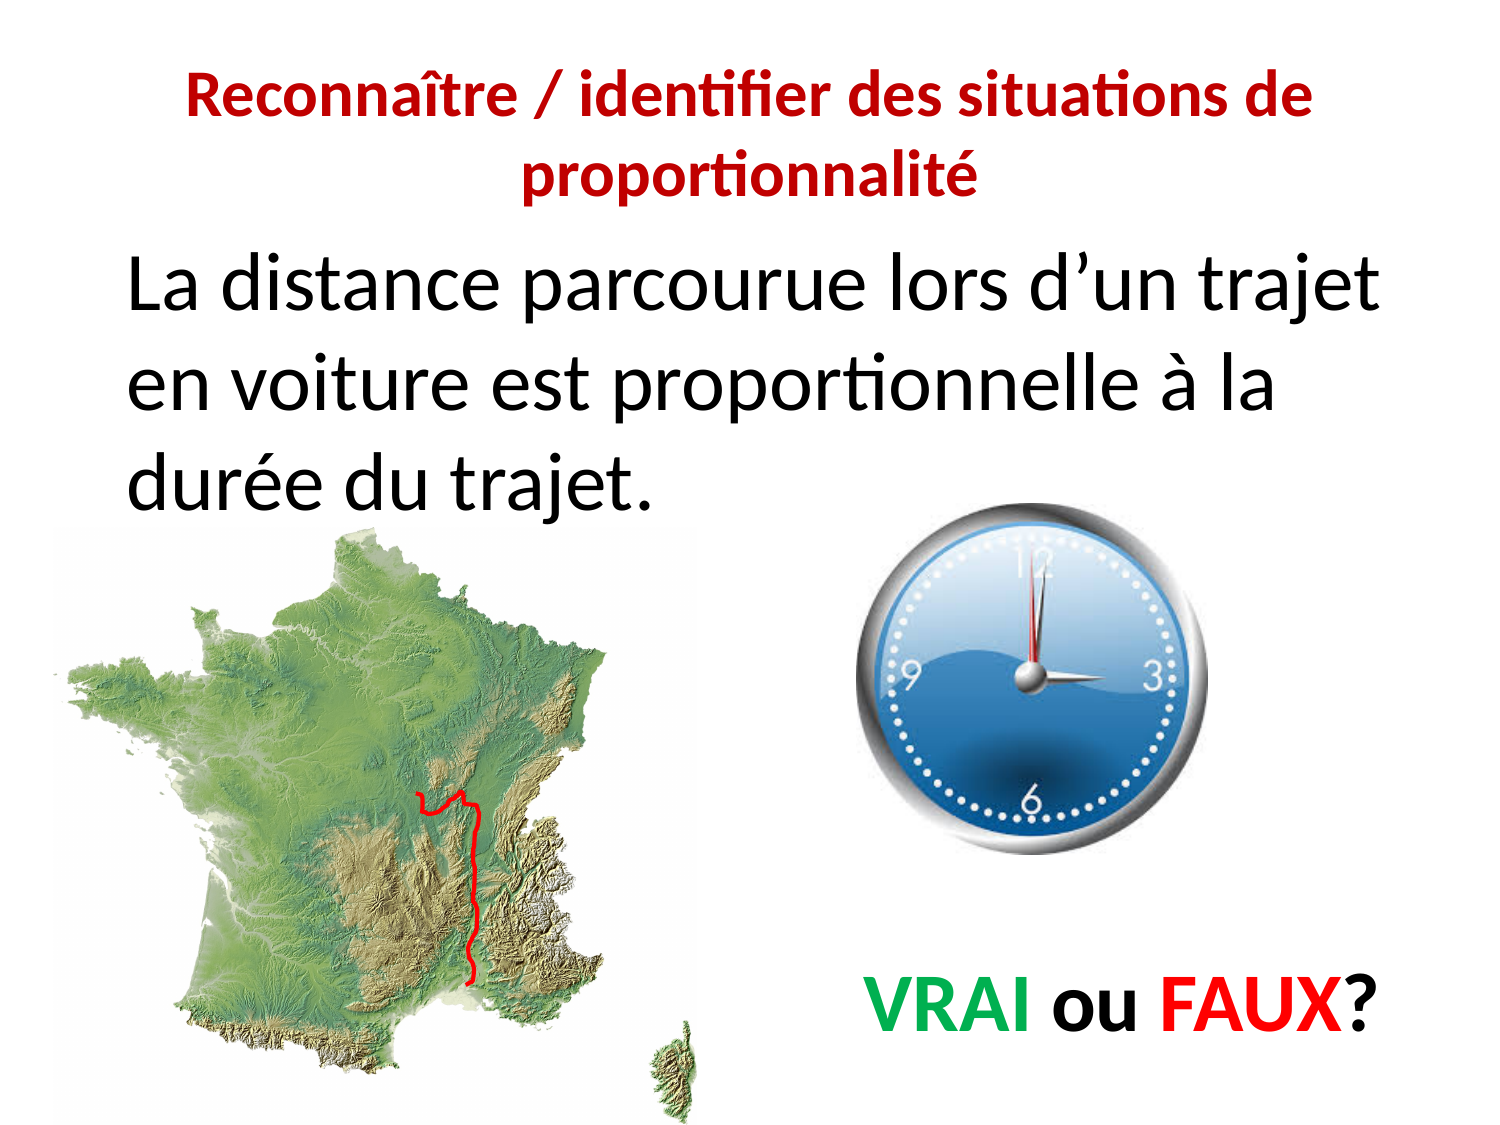

Reconnaître / identifier des situations de proportionnalité
La distance parcourue lors d’un trajet en voiture est proportionnelle à la durée du trajet.
VRAI ou FAUX?